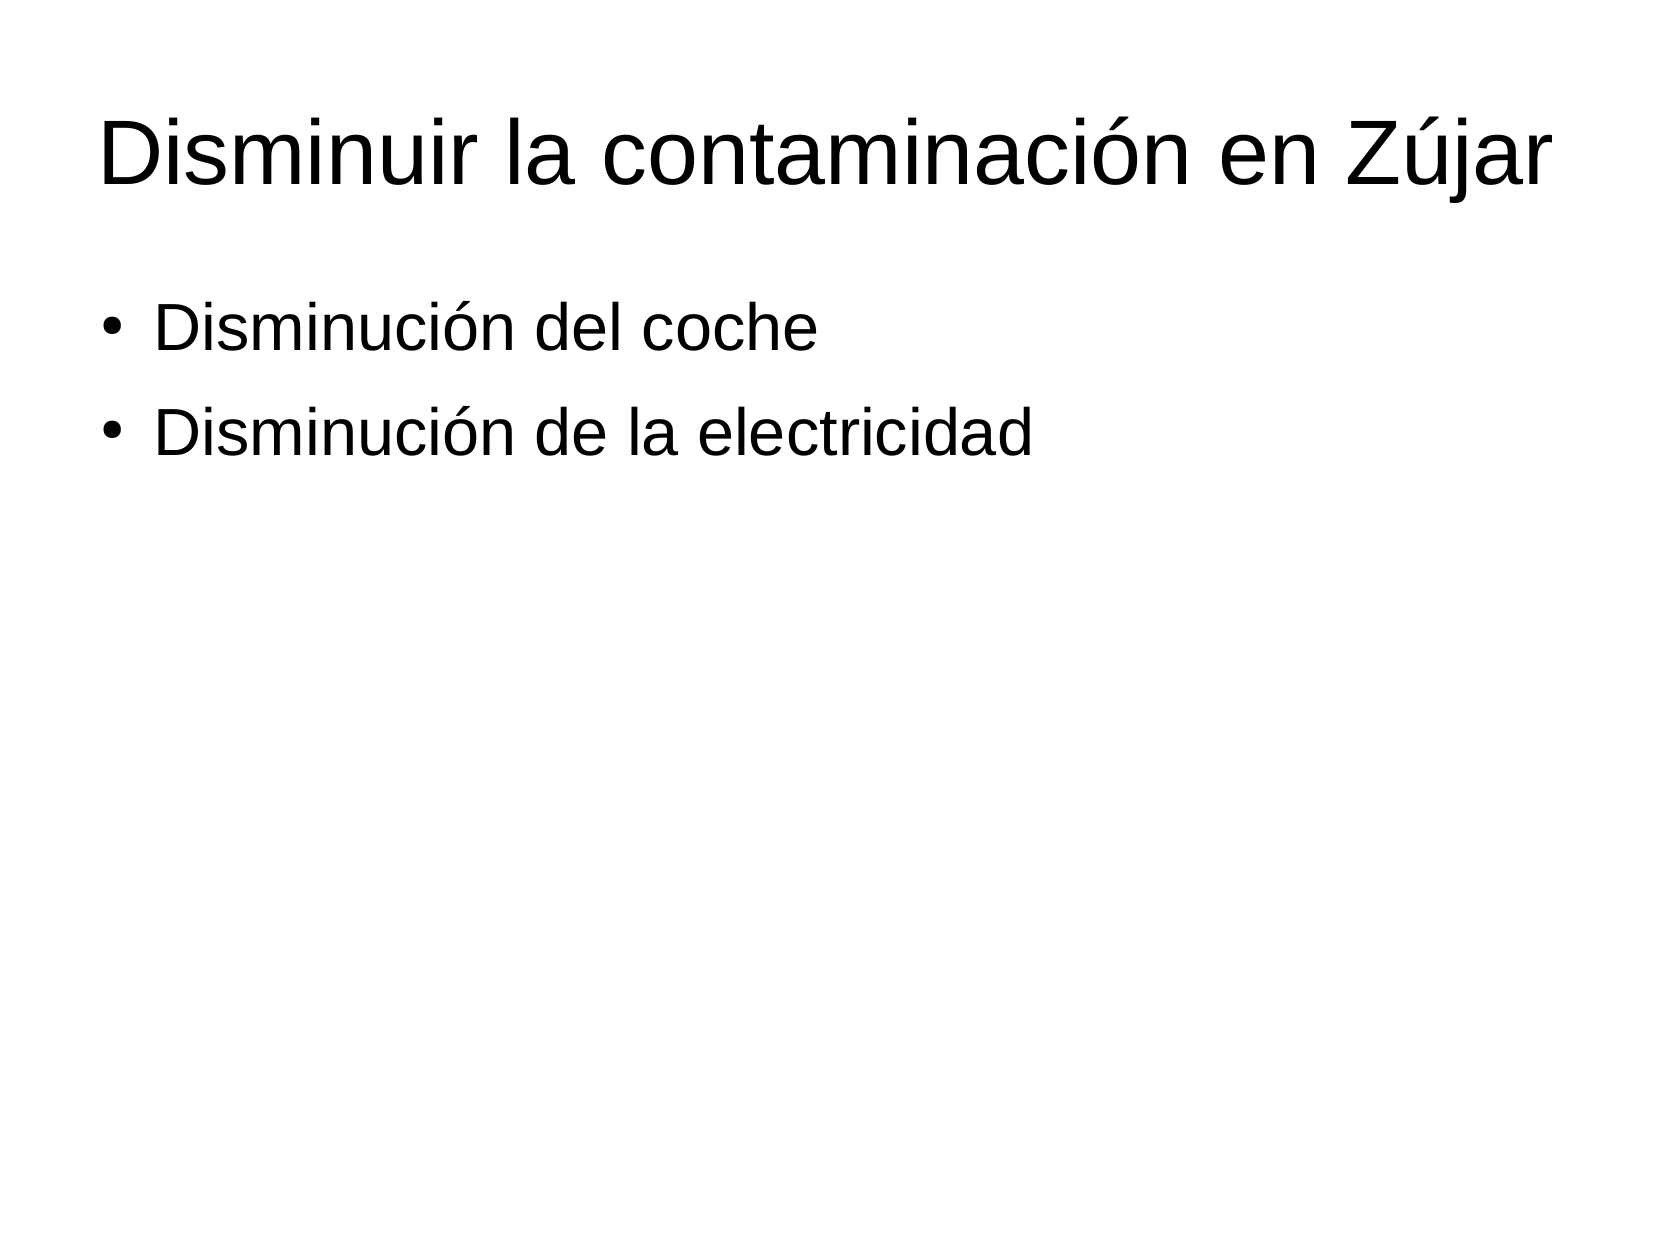

# Disminuir la contaminación en Zújar
Disminución del coche
Disminución de la electricidad